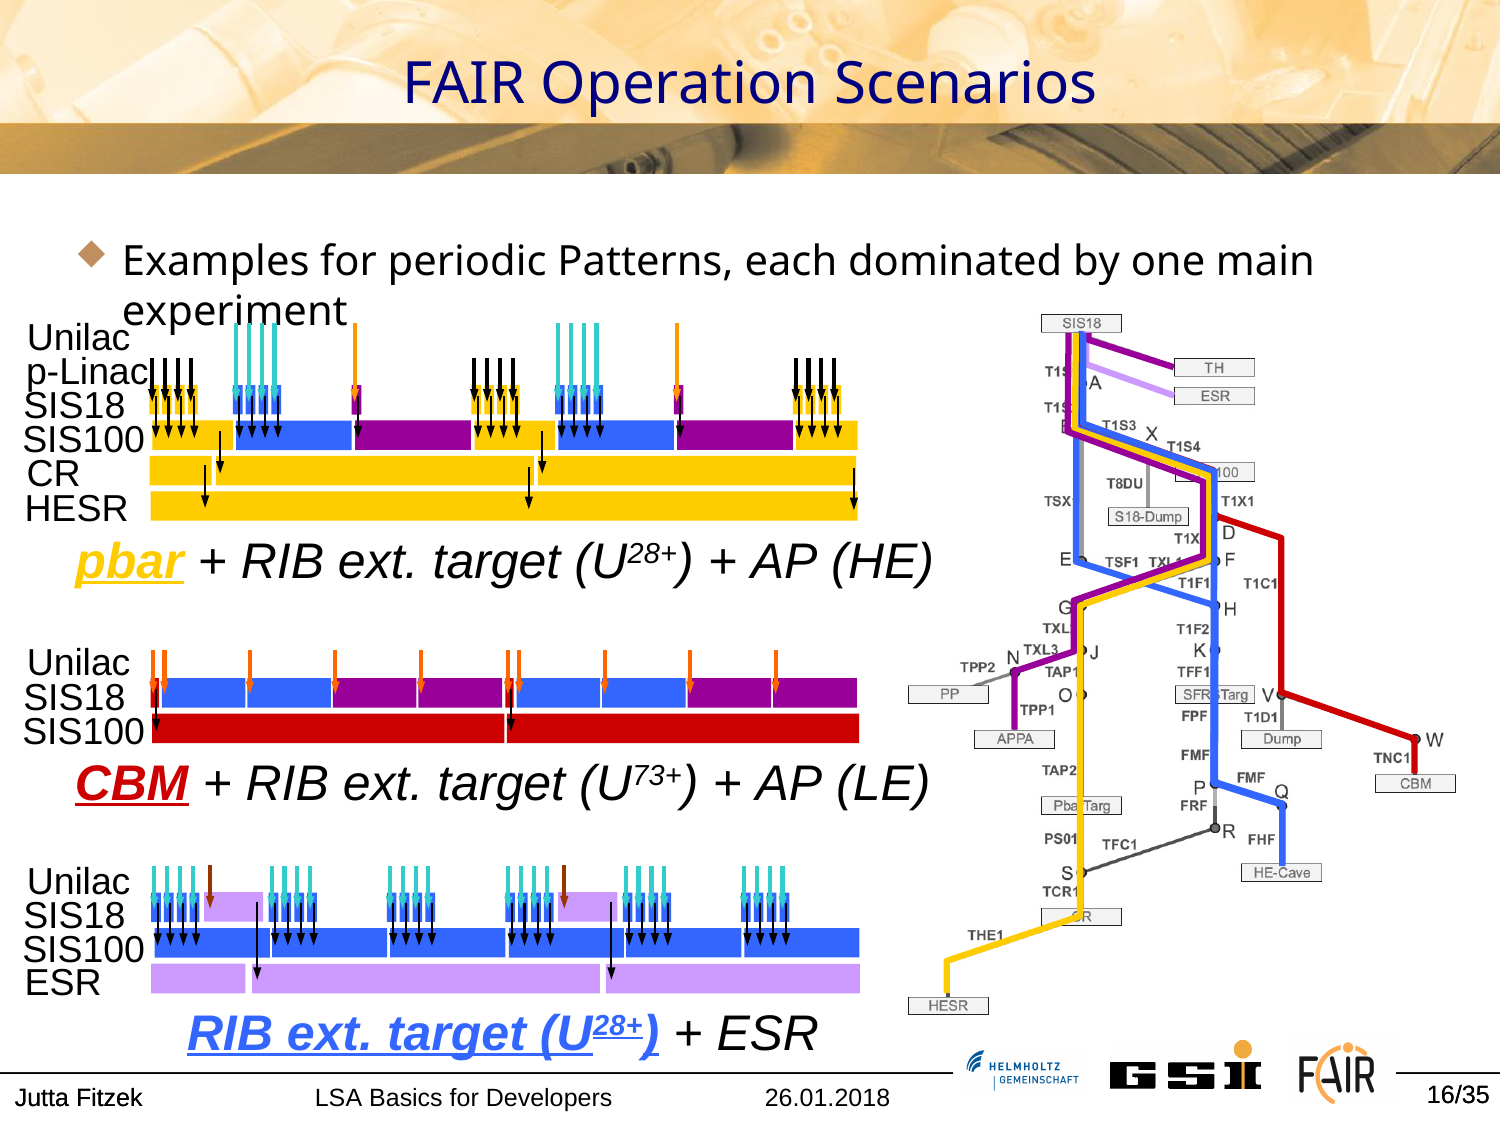

# FAIR Operation Scenarios
Examples for periodic Patterns, each dominated by one main experiment
Unilac
p-Linac
SIS18
SIS100
CR
HESR
pbar + RIB ext. target (U28+) + AP (HE)
Unilac
SIS18
SIS100
CBM + RIB ext. target (U73+) + AP (LE)
Unilac
SIS18
SIS100
ESR
RIB ext. target (U28+) + ESR
16